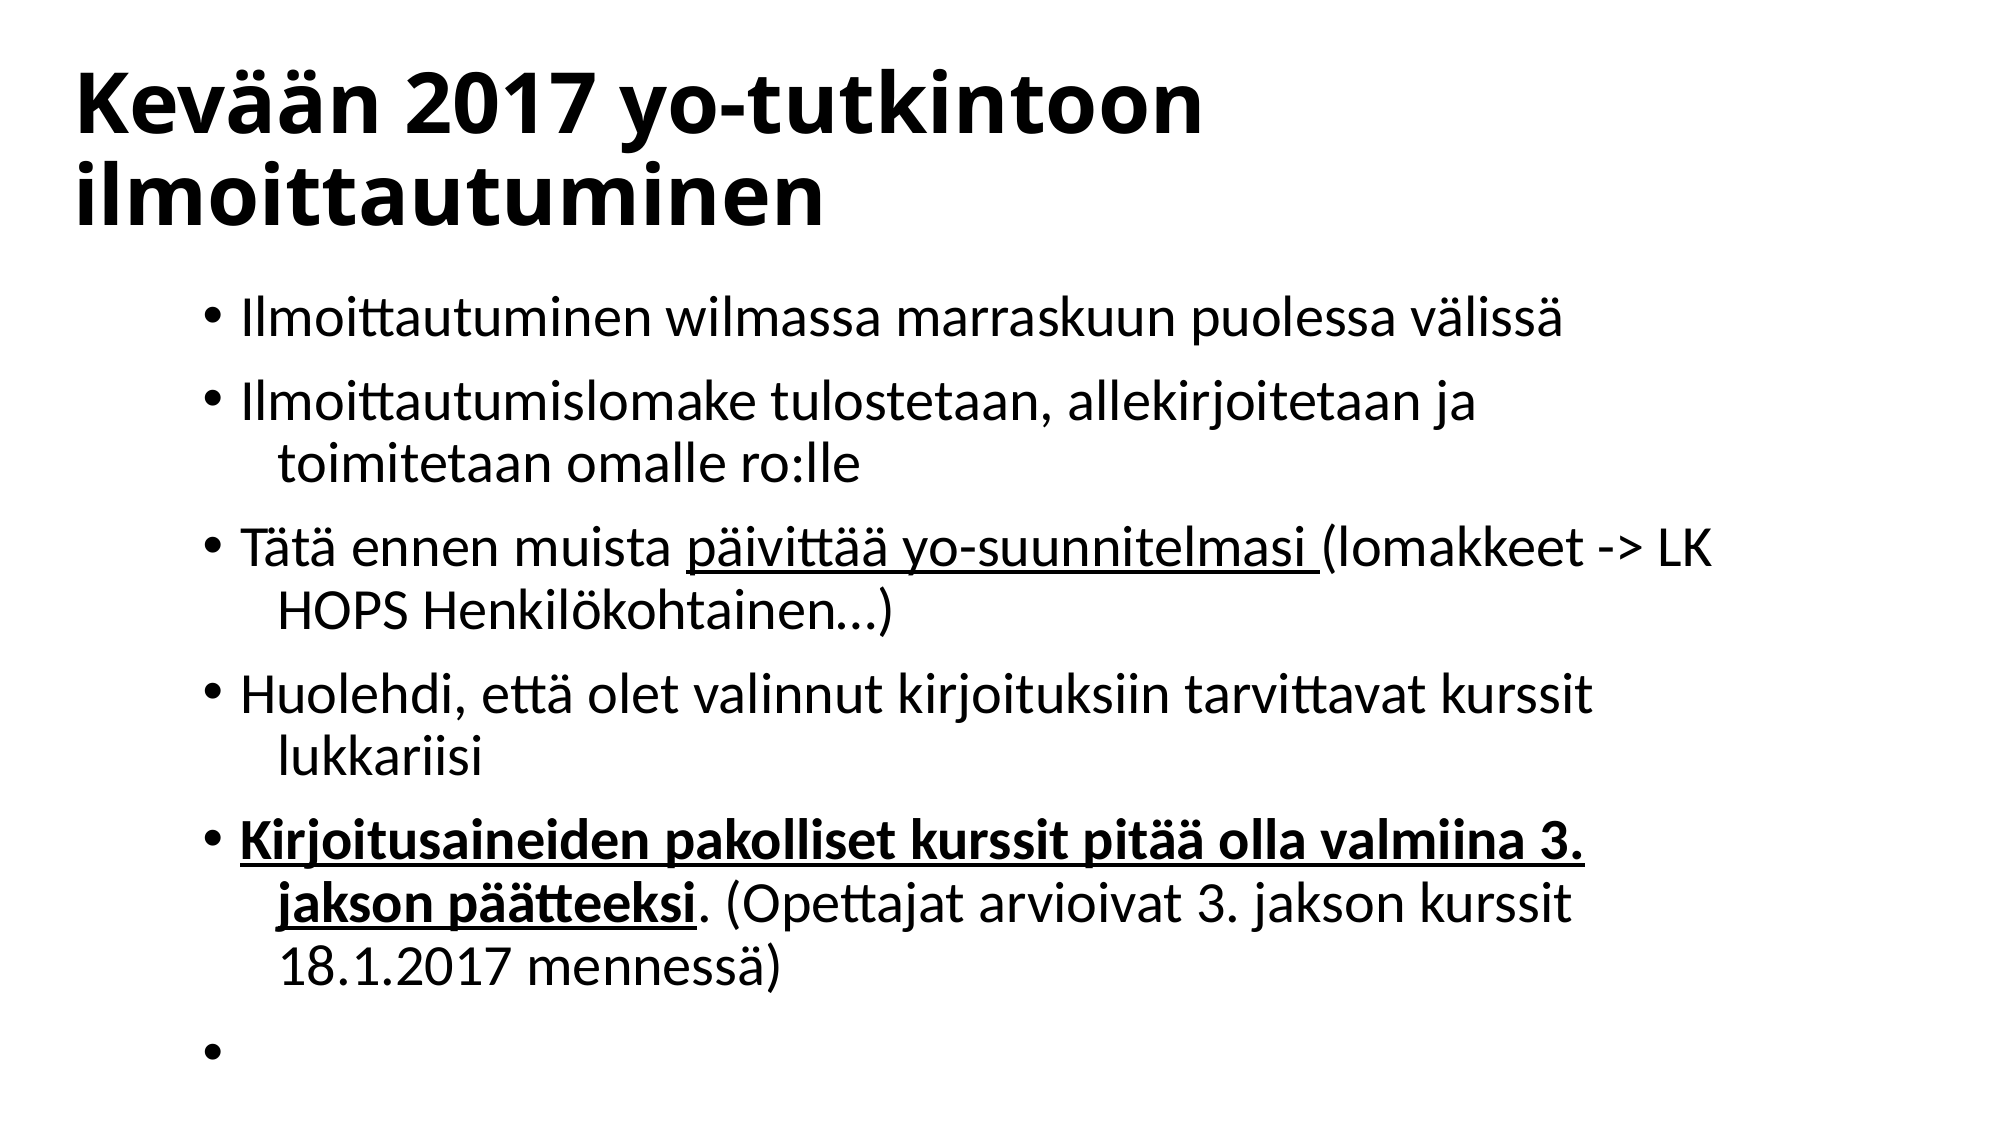

# Kevään 2017 yo-tutkintoon ilmoittautuminen
Ilmoittautuminen wilmassa marraskuun puolessa välissä
Ilmoittautumislomake tulostetaan, allekirjoitetaan ja toimitetaan omalle ro:lle
Tätä ennen muista päivittää yo-suunnitelmasi (lomakkeet -> LK HOPS Henkilökohtainen…)
Huolehdi, että olet valinnut kirjoituksiin tarvittavat kurssit lukkariisi
Kirjoitusaineiden pakolliset kurssit pitää olla valmiina 3. jakson päätteeksi. (Opettajat arvioivat 3. jakson kurssit 18.1.2017 mennessä)